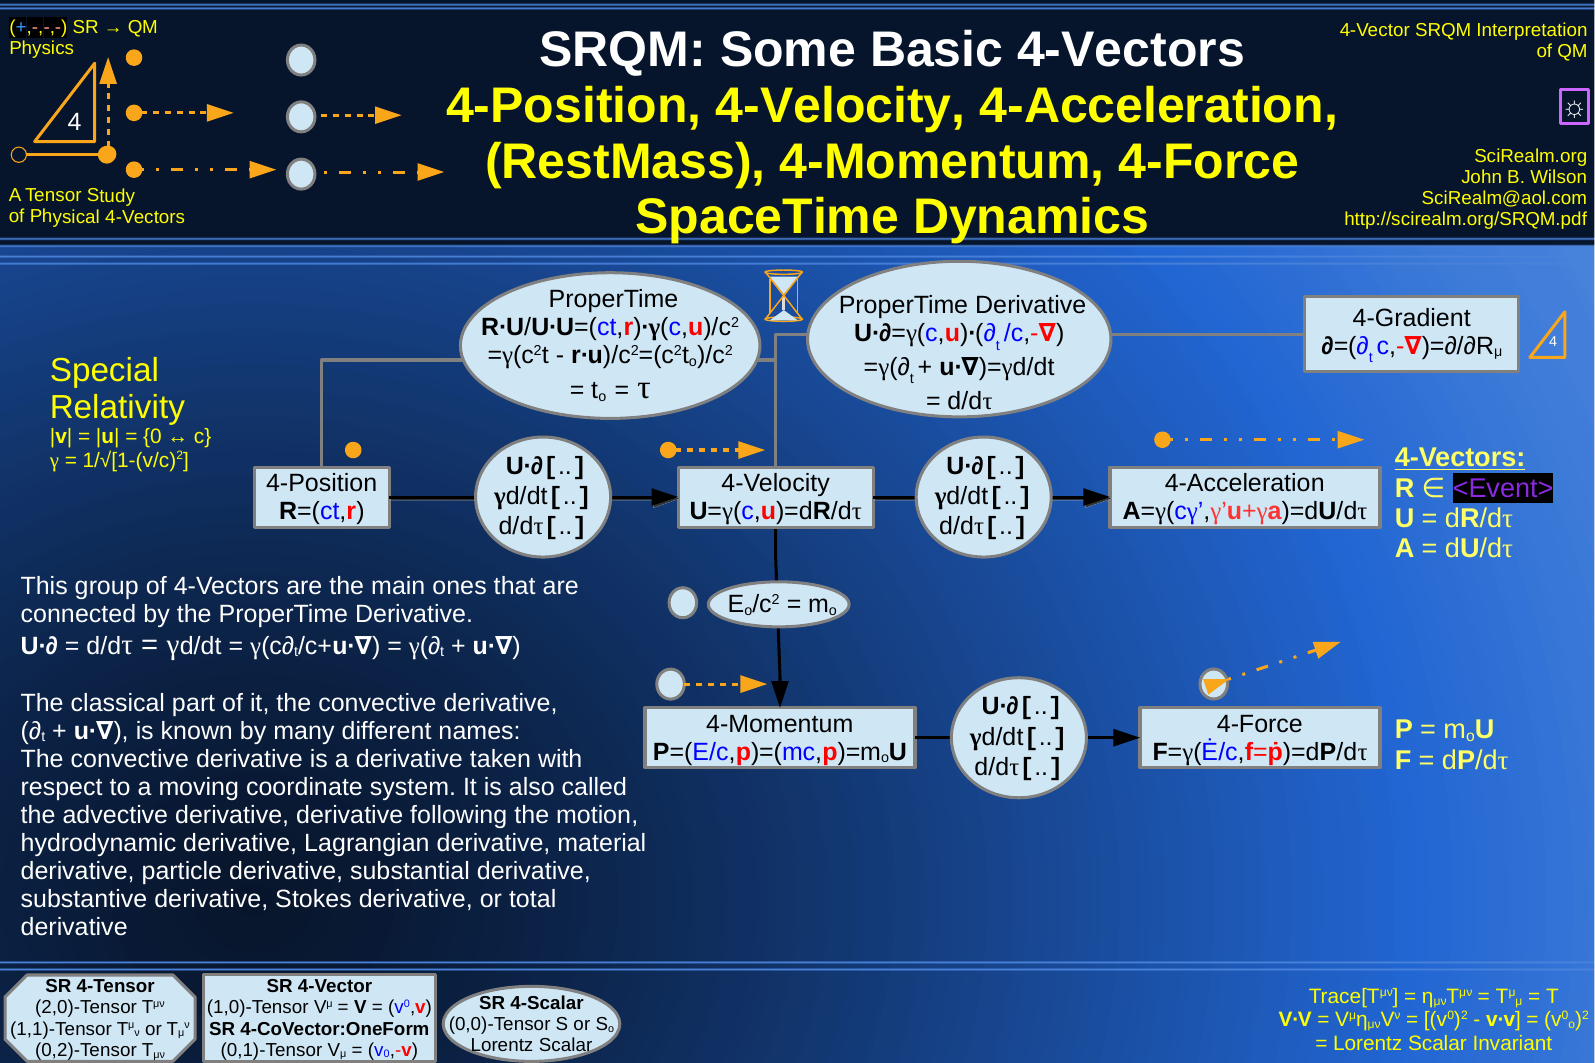

(+,-,-,-) SR → QM
Physics
A Tensor Study
of Physical 4-Vectors
# SRQM: Some Basic 4-Vectors 4-Position, 4-Velocity, 4-Acceleration, (RestMass), 4-Momentum, 4-Force SpaceTime Dynamics
4-Vector SRQM Interpretation
of QM
SciRealm.org
John B. Wilson
SciRealm@aol.com
http://scirealm.org/SRQM.pdf
4
☼
 ProperTime Derivative
U∙∂=γ(c,u)∙(∂t /c,-∇)
=γ(∂t + u∙∇)=γd/dt
= d/dτ
 ProperTime
R∙U/U∙U=(ct,r)∙γ(c,u)/c2
=γ(c2t - r∙u)/c2=(c2to)/c2
= to = τ
4-Gradient
∂=(∂t c,-∇)=∂/∂Rμ
4
Special
Relativity
|v| = |u| = {0 ↔ c}
γ = 1/√[1-(v/c)2]
4-Vectors:
R ∈ <Event>
U = dR/dτ
A = dU/dτ
P = moU
F = dP/dτ
 U∙∂[..]
γd/dt[..]
d/dτ[..]
 U∙∂[..]
γd/dt[..]
d/dτ[..]
4-Position
R=(ct,r)
4-Velocity
U=γ(c,u)=dR/dτ
4-Acceleration
A=γ(cγ’,γ’u+γa)=dU/dτ
This group of 4-Vectors are the main ones that are connected by the ProperTime Derivative.
U∙∂ = d/dτ = γd/dt = γ(c∂t/c+u∙∇) = γ(∂t + u∙∇)
The classical part of it, the convective derivative,
(∂t + u∙∇), is known by many different names:
The convective derivative is a derivative taken with respect to a moving coordinate system. It is also called the advective derivative, derivative following the motion, hydrodynamic derivative, Lagrangian derivative, material derivative, particle derivative, substantial derivative, substantive derivative, Stokes derivative, or total derivative
 Eo/c2 = mo
 U∙∂[..]
γd/dt[..]
d/dτ[..]
4-Momentum
P=(E/c,p)=(mc,p)=moU
4-Force
F=γ(Ė/c,f=ṗ)=dP/dτ
SR 4-Tensor
(2,0)-Tensor Tμν
(1,1)-Tensor Tμν or Tμν
(0,2)-Tensor Tμν
SR 4-Vector
(1,0)-Tensor Vμ = V = (v0,v)
SR 4-CoVector:OneForm
(0,1)-Tensor Vμ = (v0,-v)
Trace[Tμν] = ημνTμν = Tμμ = T
V∙V = VμημνVν = [(v0)2 - v∙v] = (v0o)2
= Lorentz Scalar Invariant
SR 4-Scalar
(0,0)-Tensor S or So
Lorentz Scalar